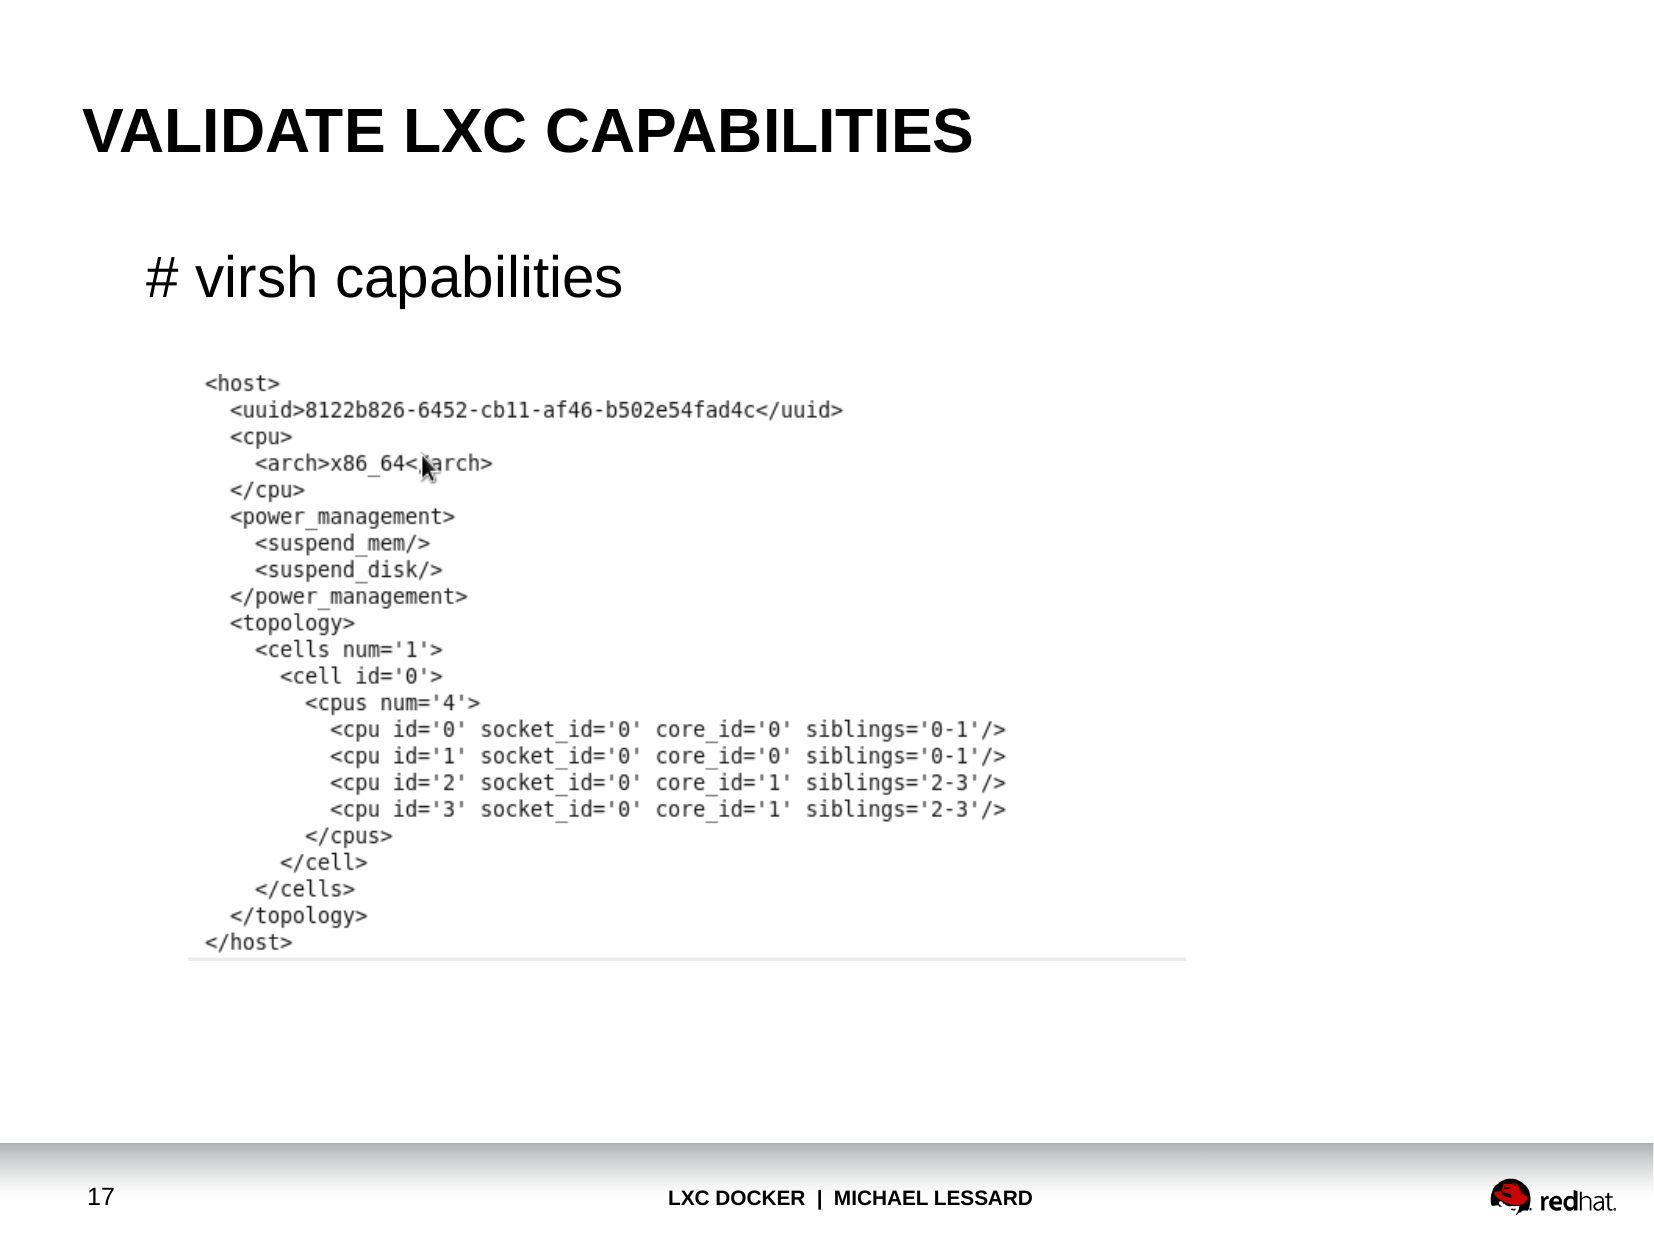

# VALIDATE LXC CAPABILITIES
# virsh capabilities